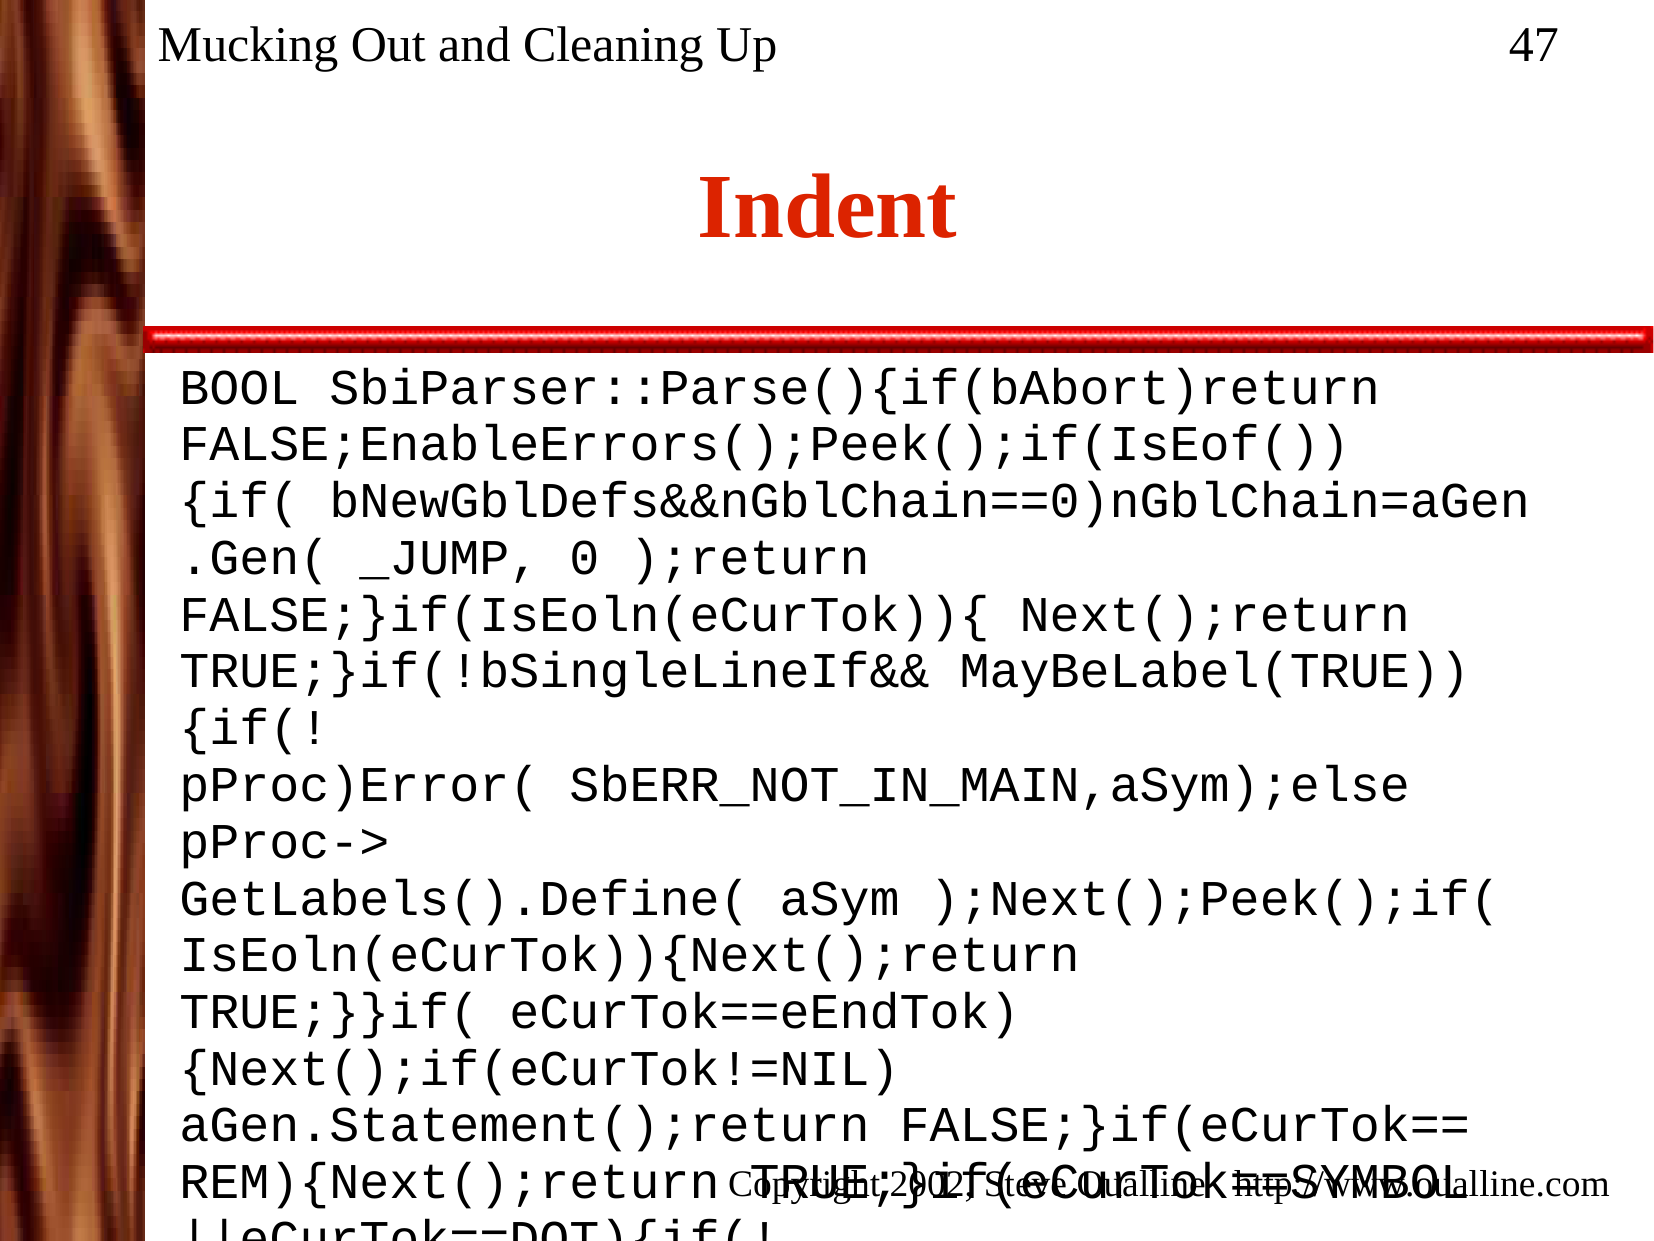

# Indent
BOOL SbiParser::Parse(){if(bAbort)return FALSE;EnableErrors();Peek();if(IsEof()){if( bNewGblDefs&&nGblChain==0)nGblChain=aGen.Gen( _JUMP, 0 );return FALSE;}if(IsEoln(eCurTok)){ Next();return TRUE;}if(!bSingleLineIf&& MayBeLabel(TRUE)){if(!pProc)Error( SbERR_NOT_IN_MAIN,aSym);else pProc-> GetLabels().Define( aSym );Next();Peek();if( IsEoln(eCurTok)){Next();return TRUE;}}if( eCurTok==eEndTok){Next();if(eCurTok!=NIL) aGen.Statement();return FALSE;}if(eCurTok== REM){Next();return TRUE;}if(eCurTok==SYMBOL ||eCurTok==DOT){if(!pProc)Error( SbERR_EXPECTED,SUB ); else{Next();Push( eCurTok);aGen.Statement(); Symbol(); }